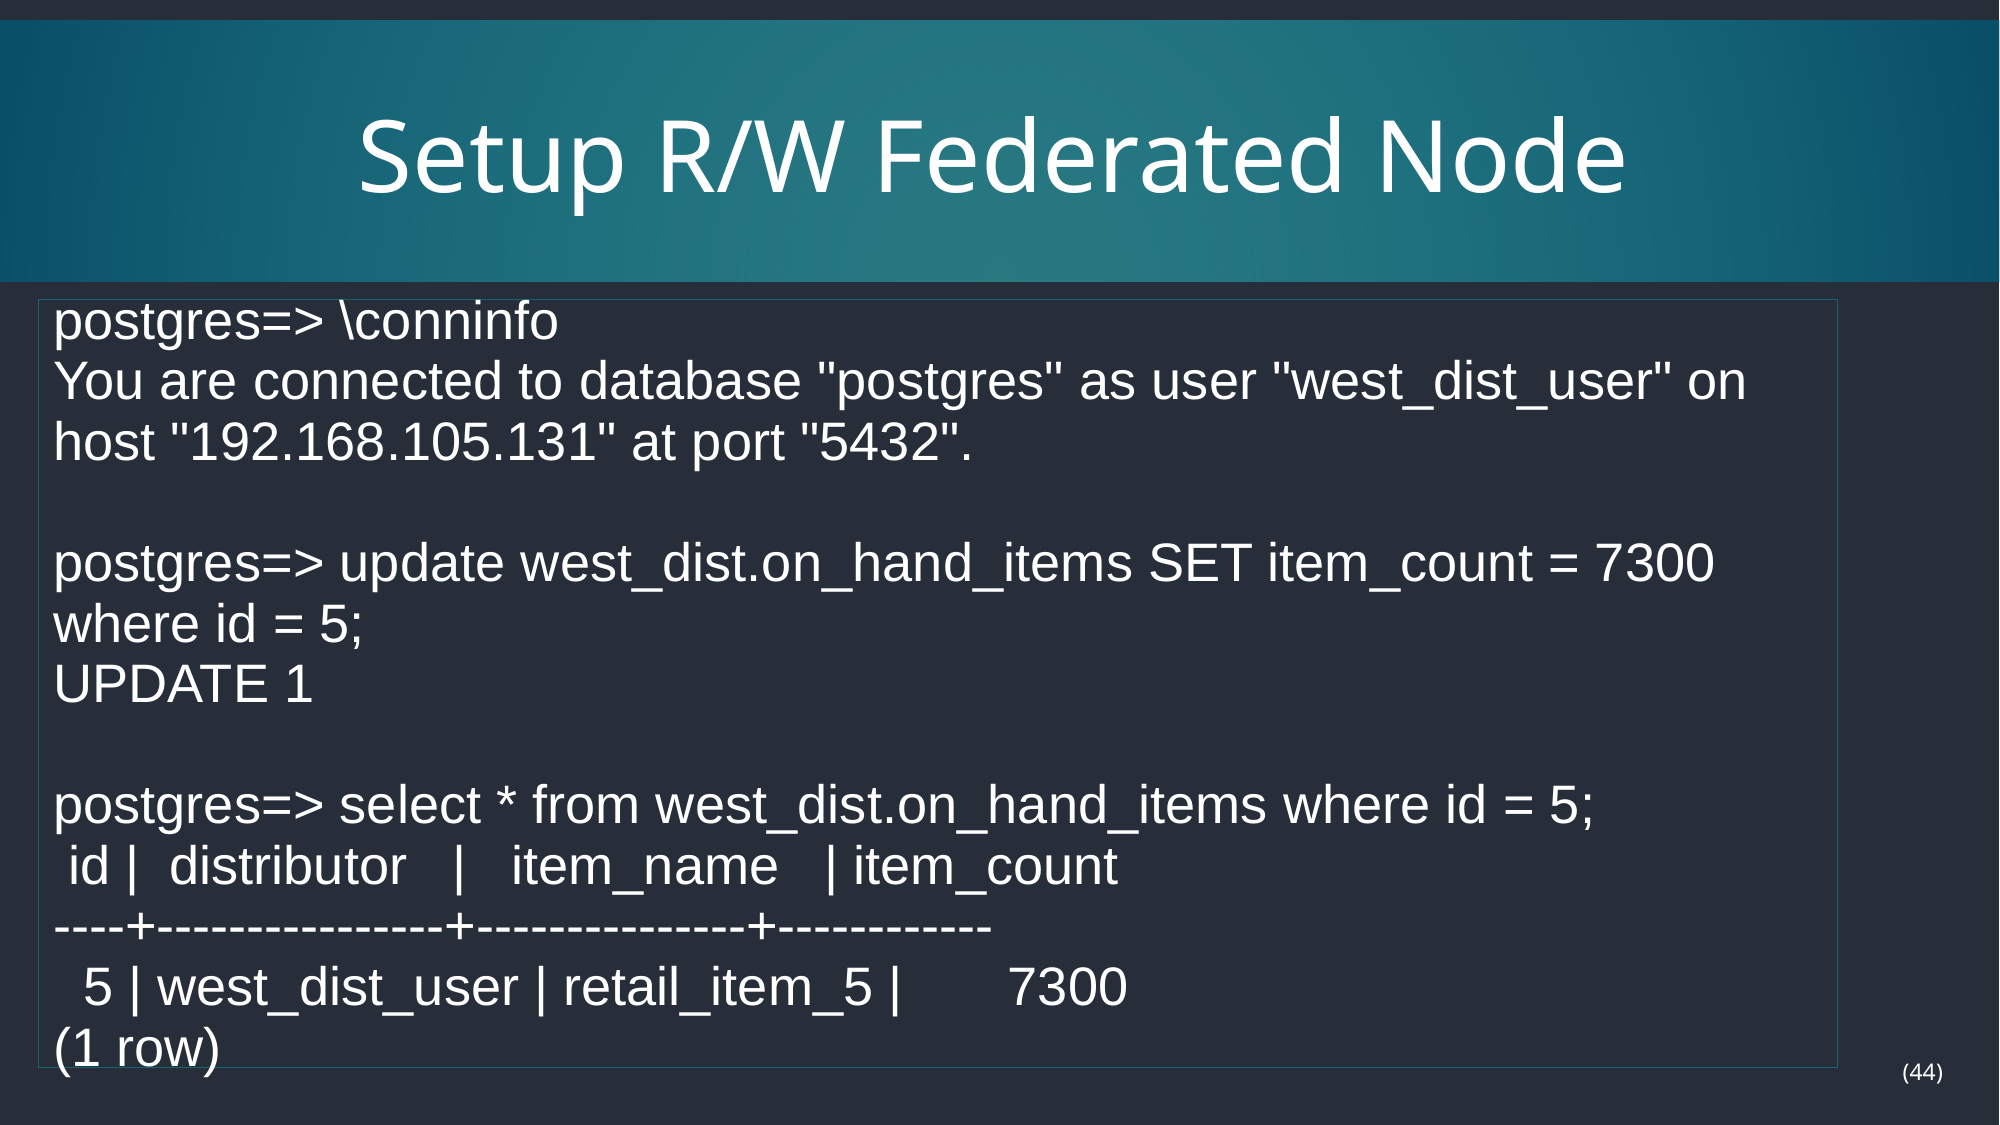

Setup R/W Federated Node
postgres=> \conninfo
You are connected to database "postgres" as user "west_dist_user" on host "192.168.105.131" at port "5432".
postgres=> update west_dist.on_hand_items SET item_count = 7300 where id = 5;
UPDATE 1
postgres=> select * from west_dist.on_hand_items where id = 5;
 id | distributor | item_name | item_count
----+----------------+---------------+------------
 5 | west_dist_user | retail_item_5 | 7300
(1 row)